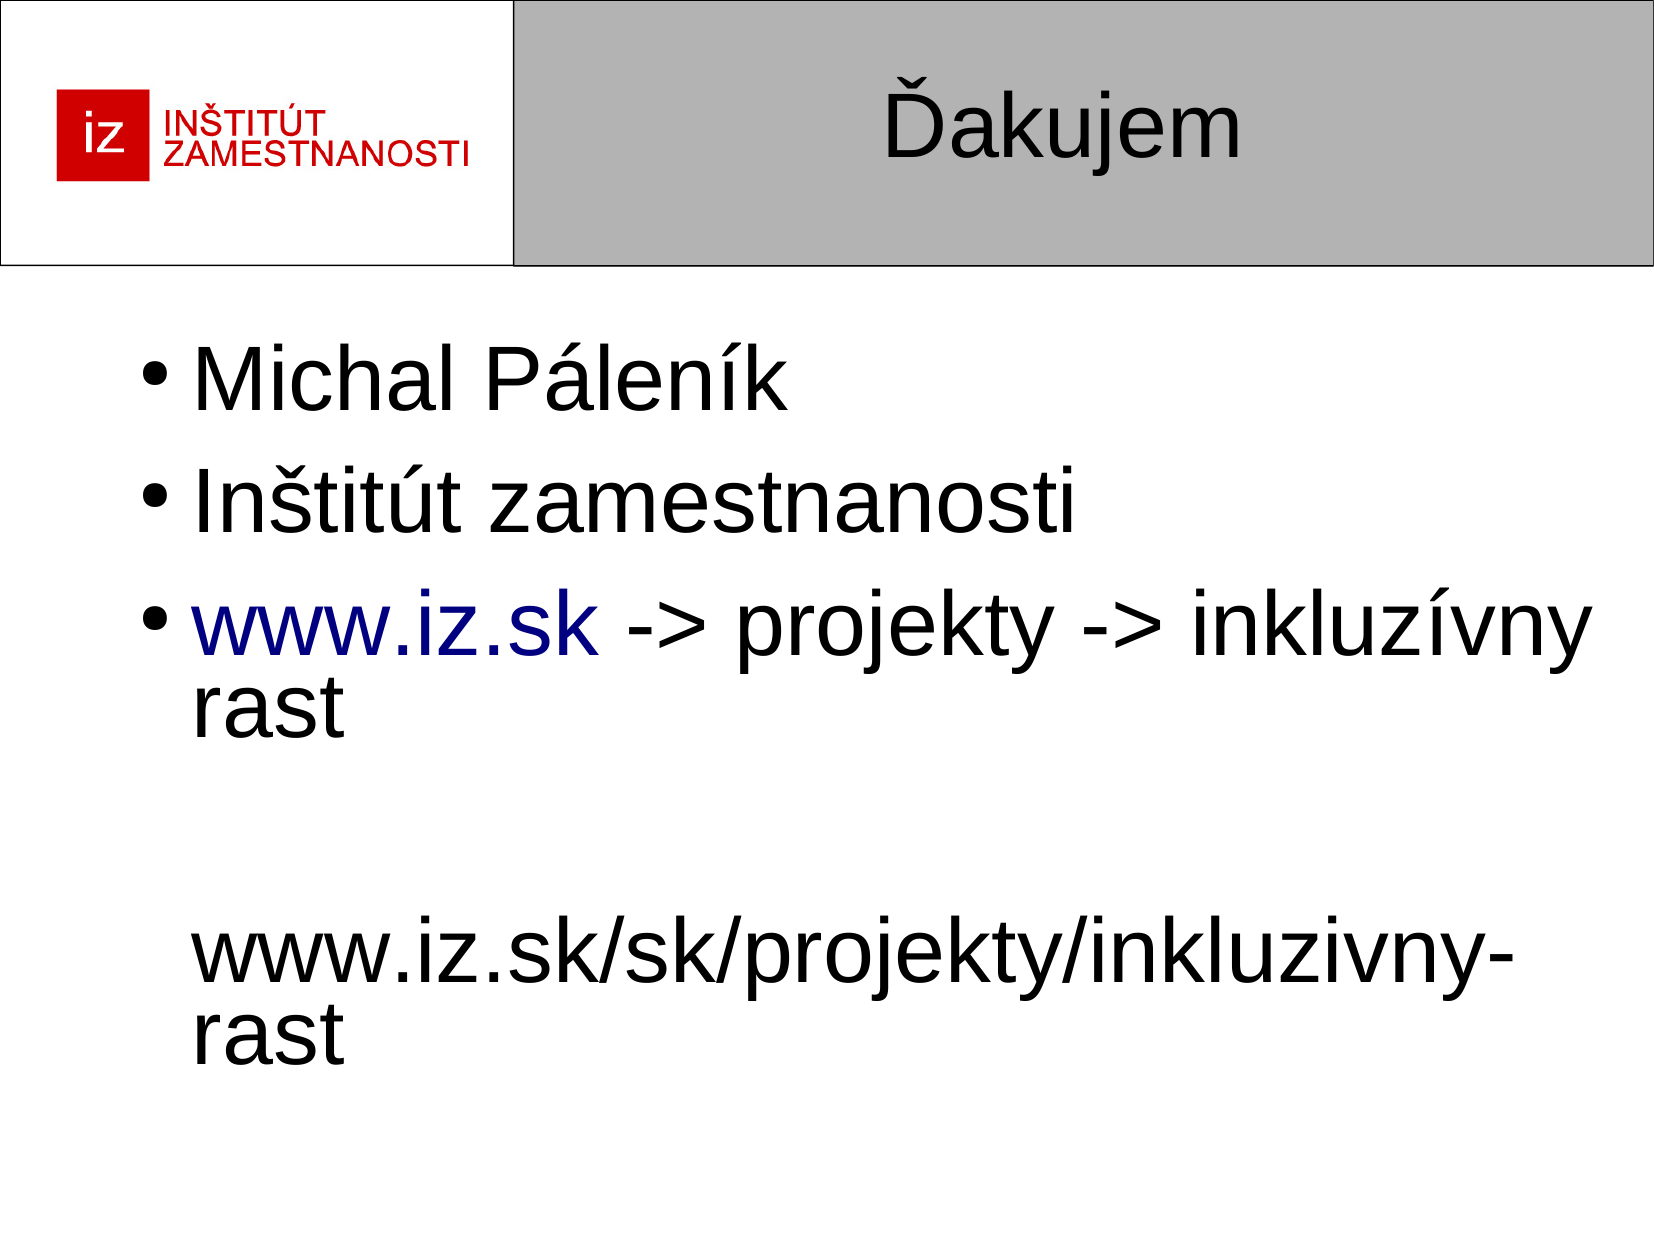

# Ďakujem
Michal Páleník
Inštitút zamestnanosti
www.iz.sk -> projekty -> inkluzívny rast
www.iz.sk/sk/projekty/inkluzivny-rast